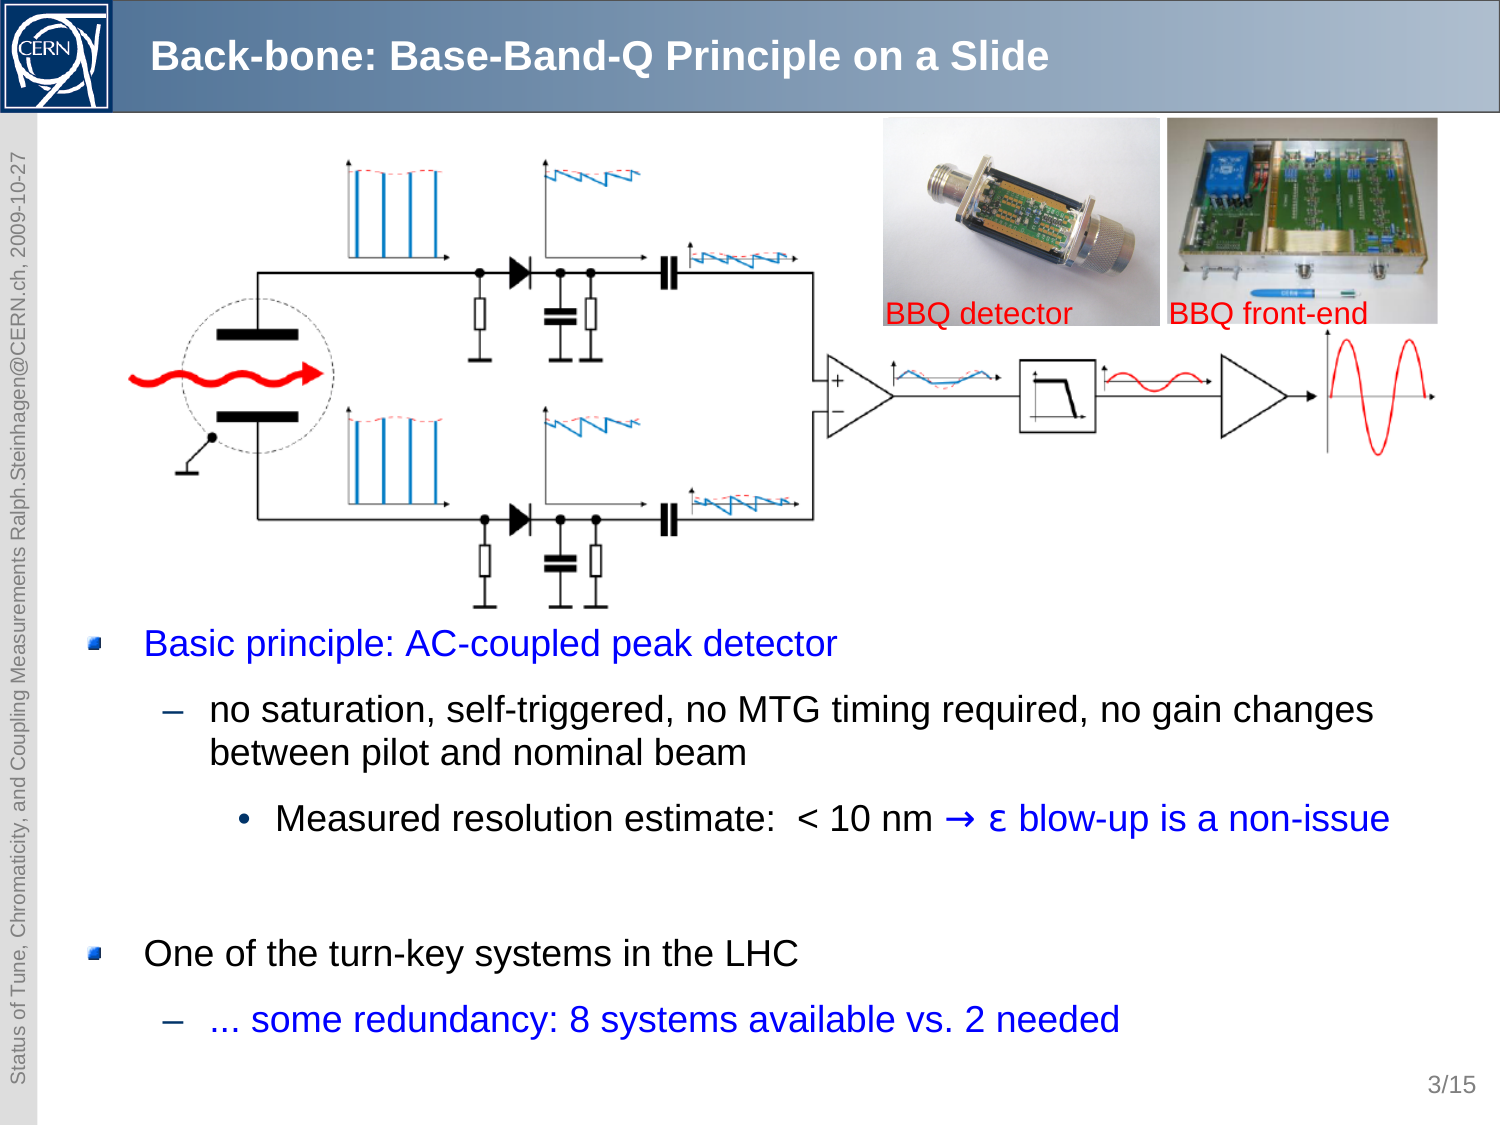

# Back-bone: Base-Band-Q Principle on a Slide
BBQ detector
BBQ front-end
Basic principle: AC-coupled peak detector
no saturation, self-triggered, no MTG timing required, no gain changes between pilot and nominal beam
Measured resolution estimate: < 10 nm → ε blow-up is a non-issue
One of the turn-key systems in the LHC
... some redundancy: 8 systems available vs. 2 needed